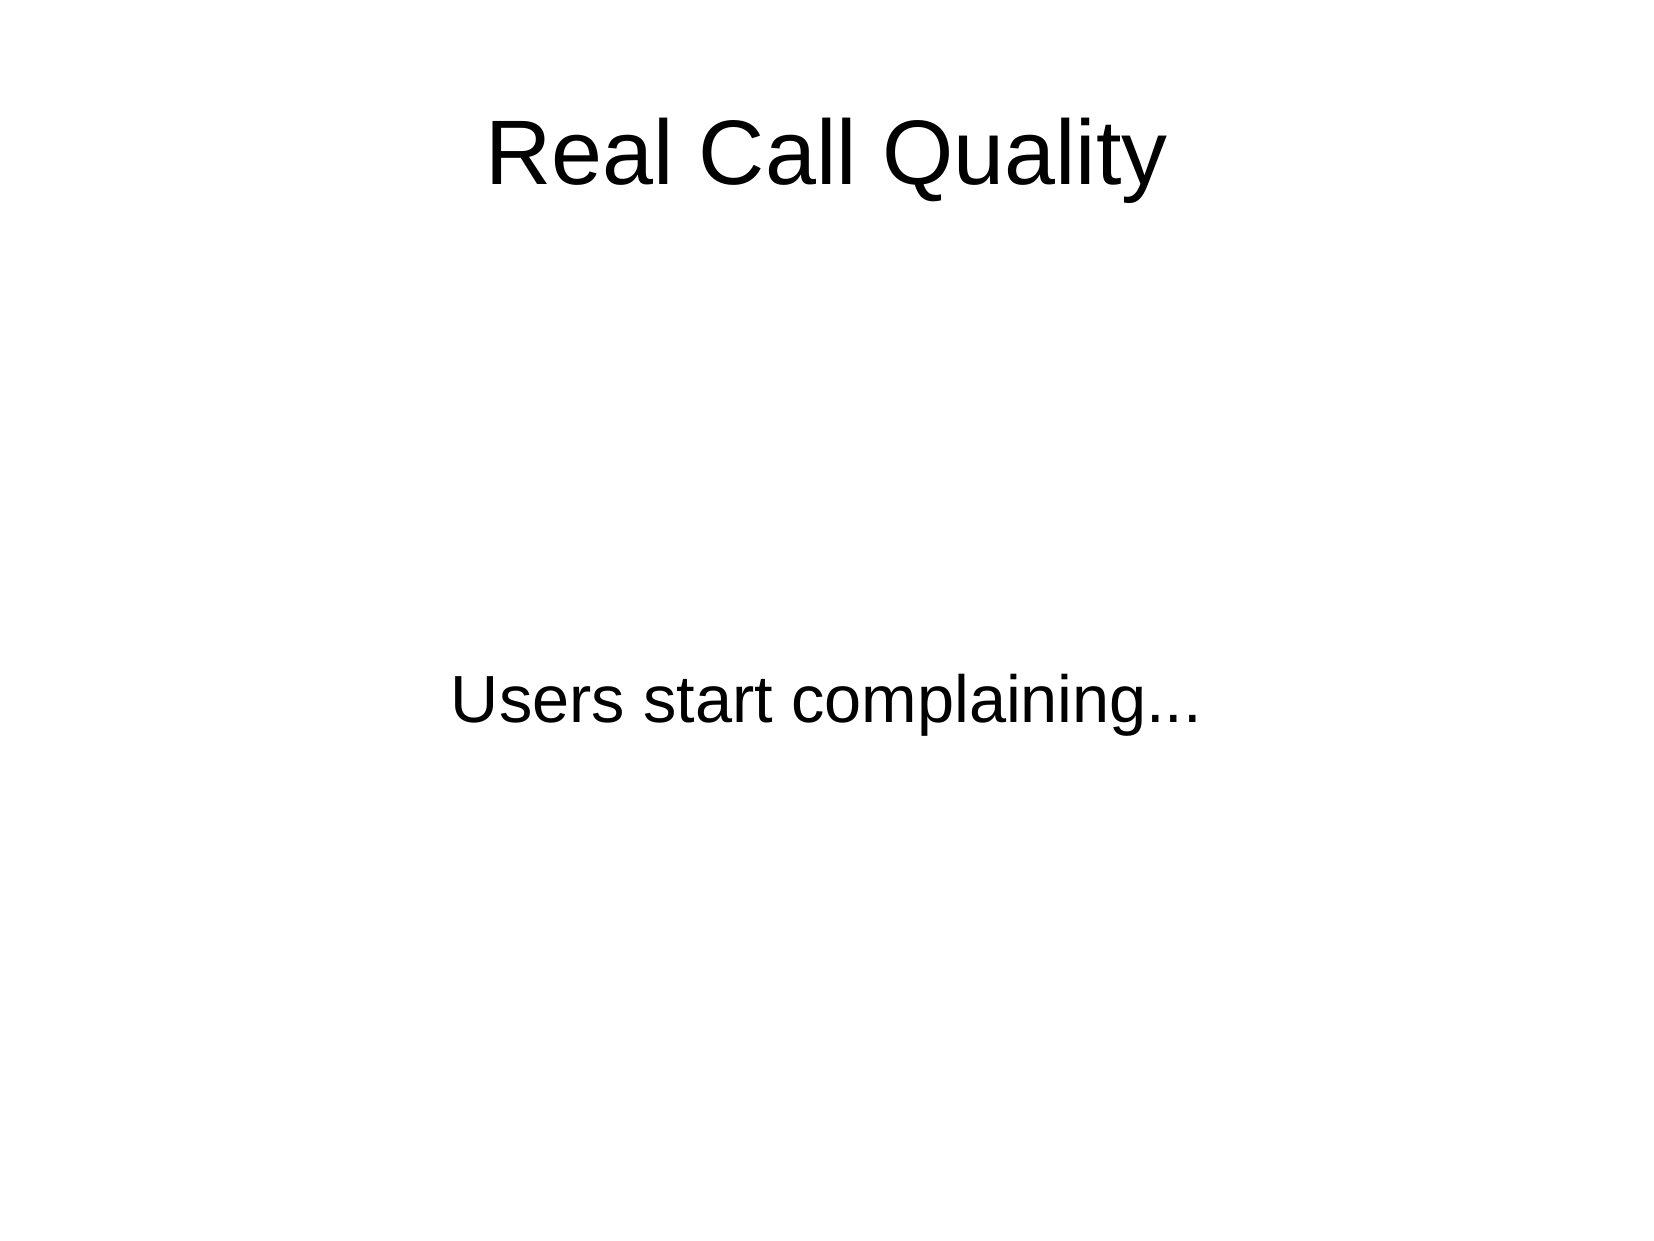

# Real Call Quality
Users start complaining...